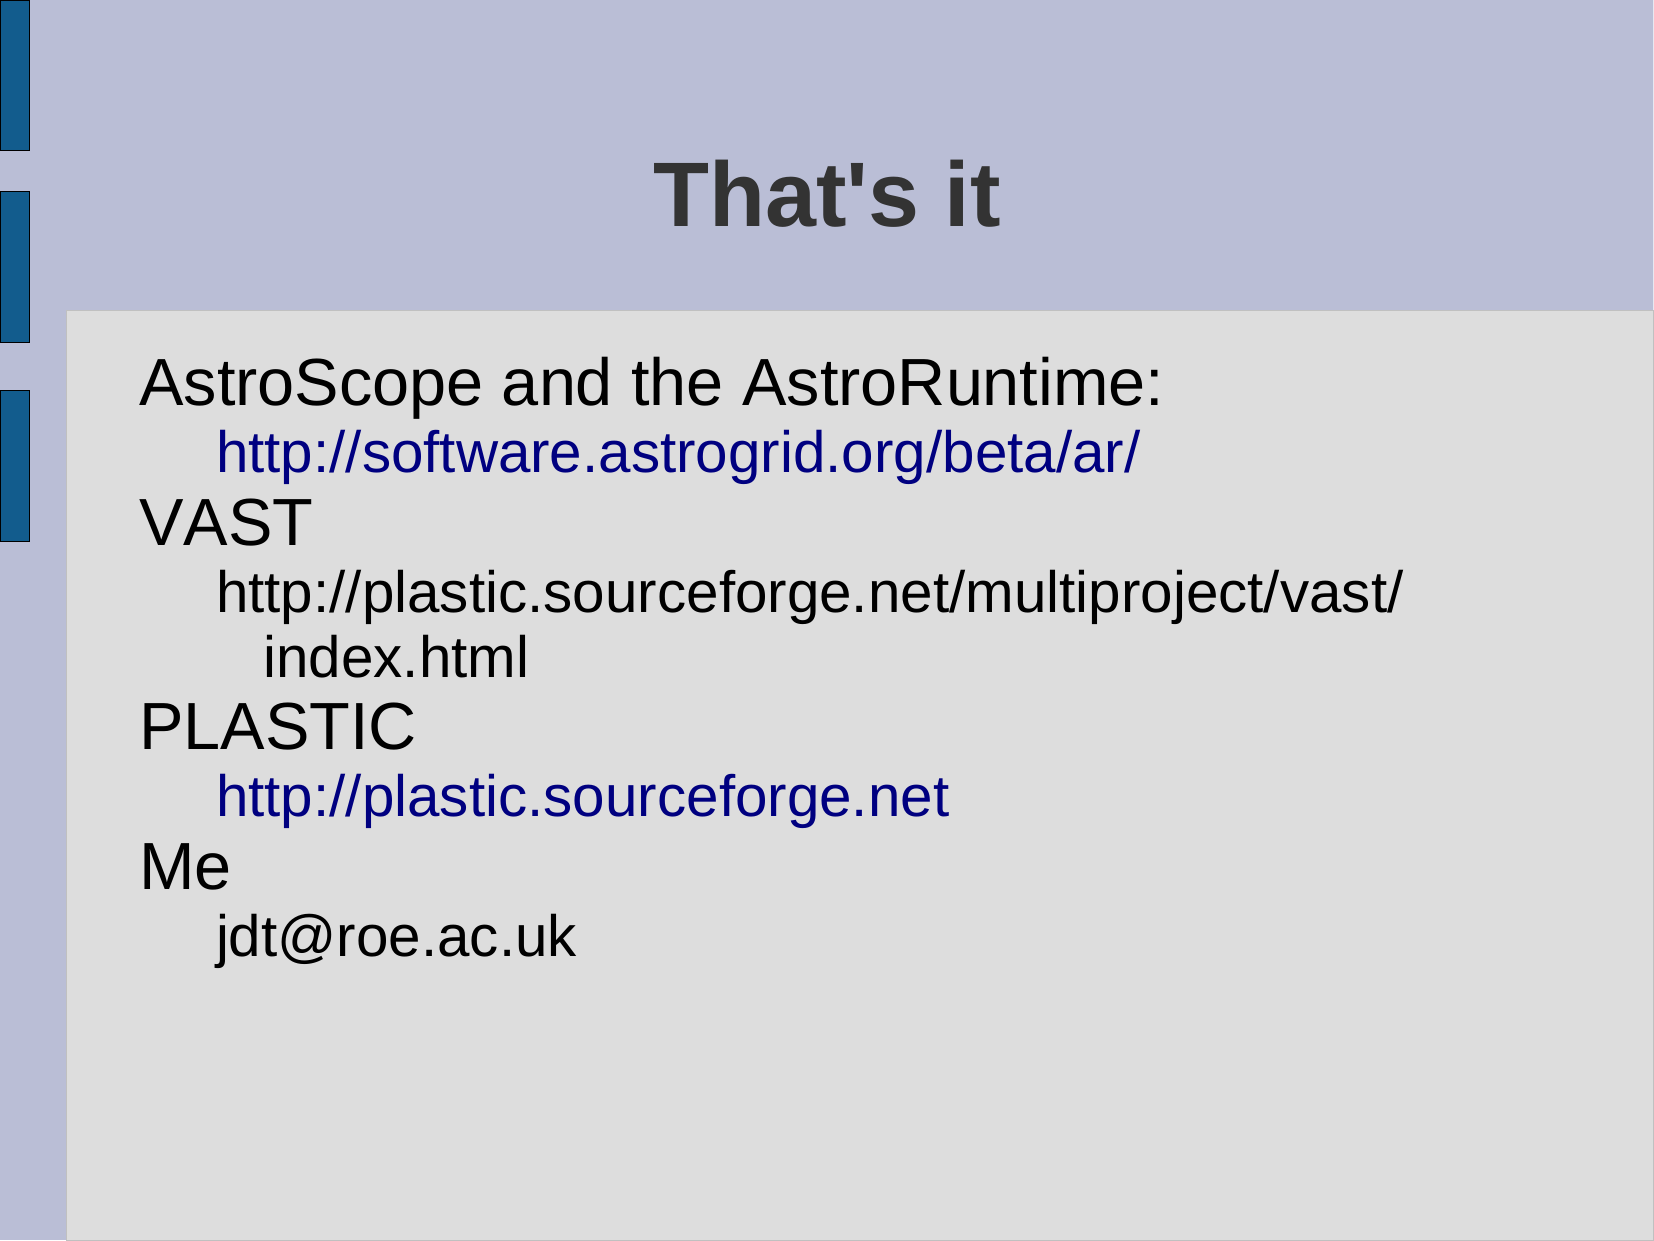

# That's it
AstroScope and the AstroRuntime:
http://software.astrogrid.org/beta/ar/
VAST
http://plastic.sourceforge.net/multiproject/vast/index.html
PLASTIC
http://plastic.sourceforge.net
Me
jdt@roe.ac.uk